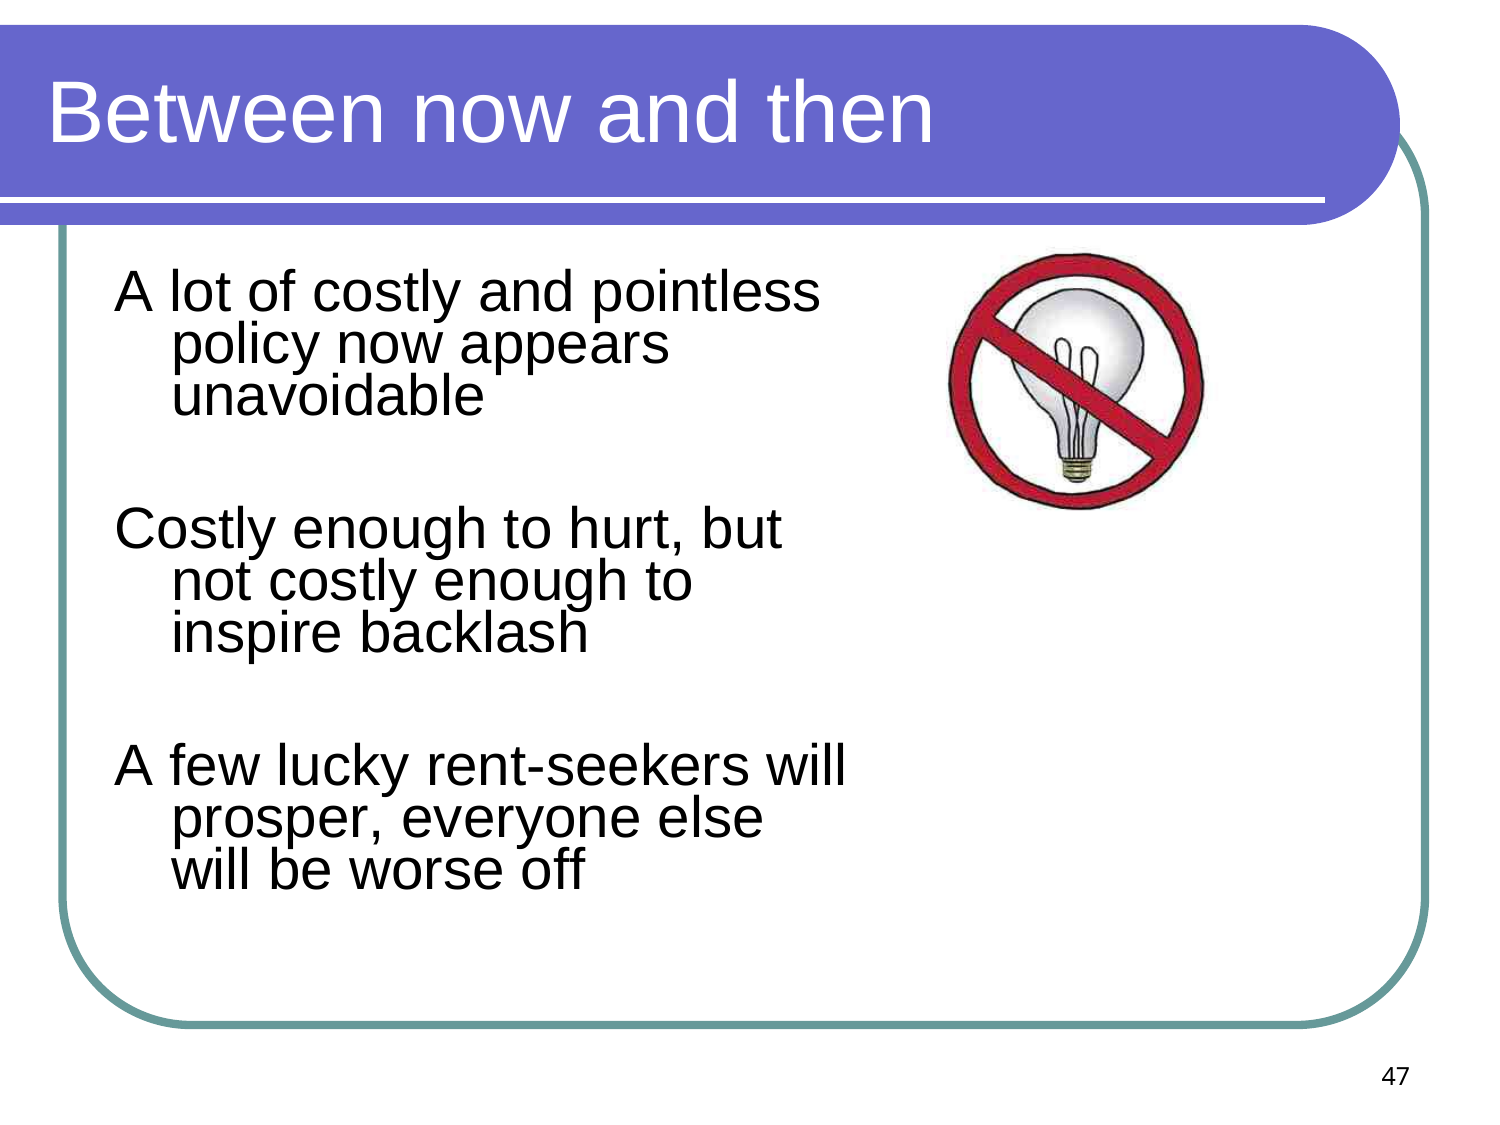

# Between now and then
A lot of costly and pointless policy now appears unavoidable
Costly enough to hurt, but not costly enough to inspire backlash
A few lucky rent-seekers will prosper, everyone else will be worse off
47